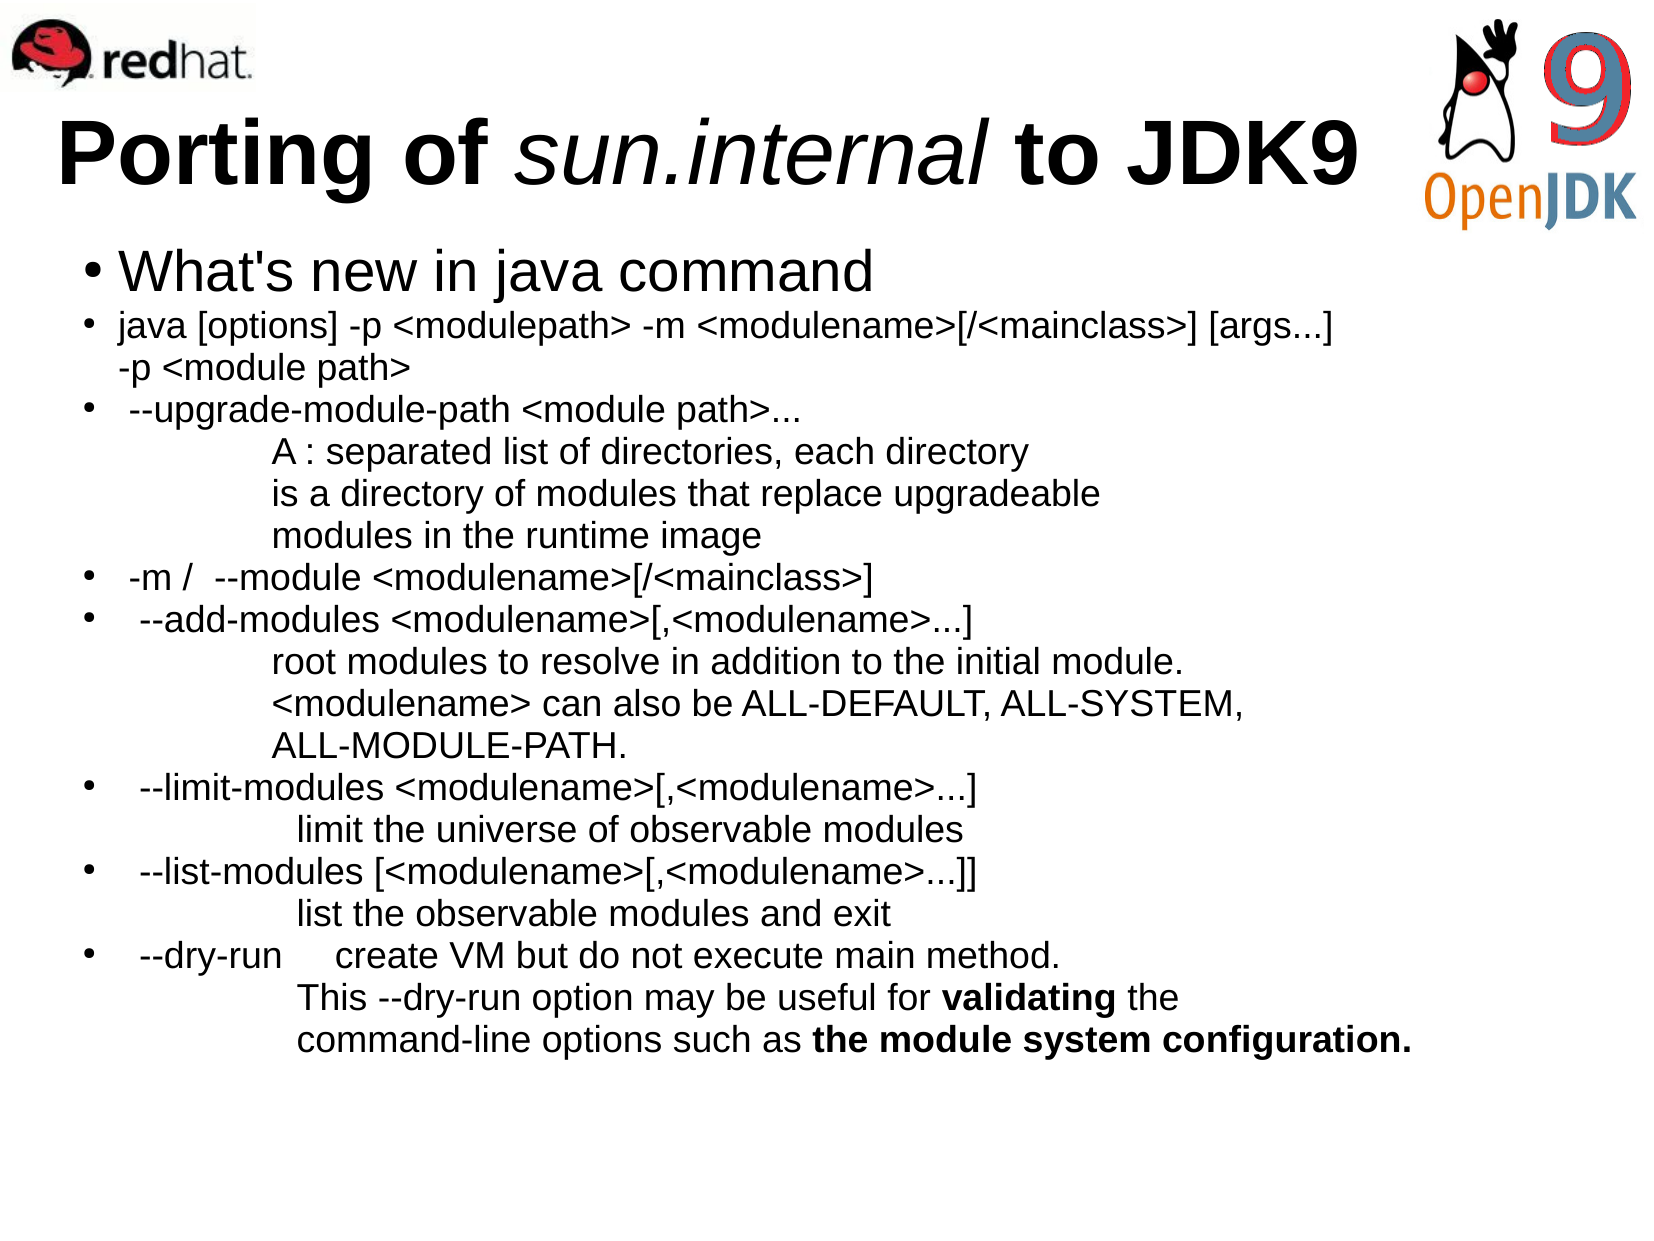

# Porting of sun.internal to JDK9
What's new in java command
java [options] -p <modulepath> -m <modulename>[/<mainclass>] [args...]
-p <module path>
 --upgrade-module-path <module path>...
 A : separated list of directories, each directory
 is a directory of modules that replace upgradeable
 modules in the runtime image
 -m / --module <modulename>[/<mainclass>]
 --add-modules <modulename>[,<modulename>...]
 root modules to resolve in addition to the initial module.
 <modulename> can also be ALL-DEFAULT, ALL-SYSTEM,
 ALL-MODULE-PATH.
 --limit-modules <modulename>[,<modulename>...]
 limit the universe of observable modules
 --list-modules [<modulename>[,<modulename>...]]
 list the observable modules and exit
 --dry-run create VM but do not execute main method.
 This --dry-run option may be useful for validating the
 command-line options such as the module system configuration.